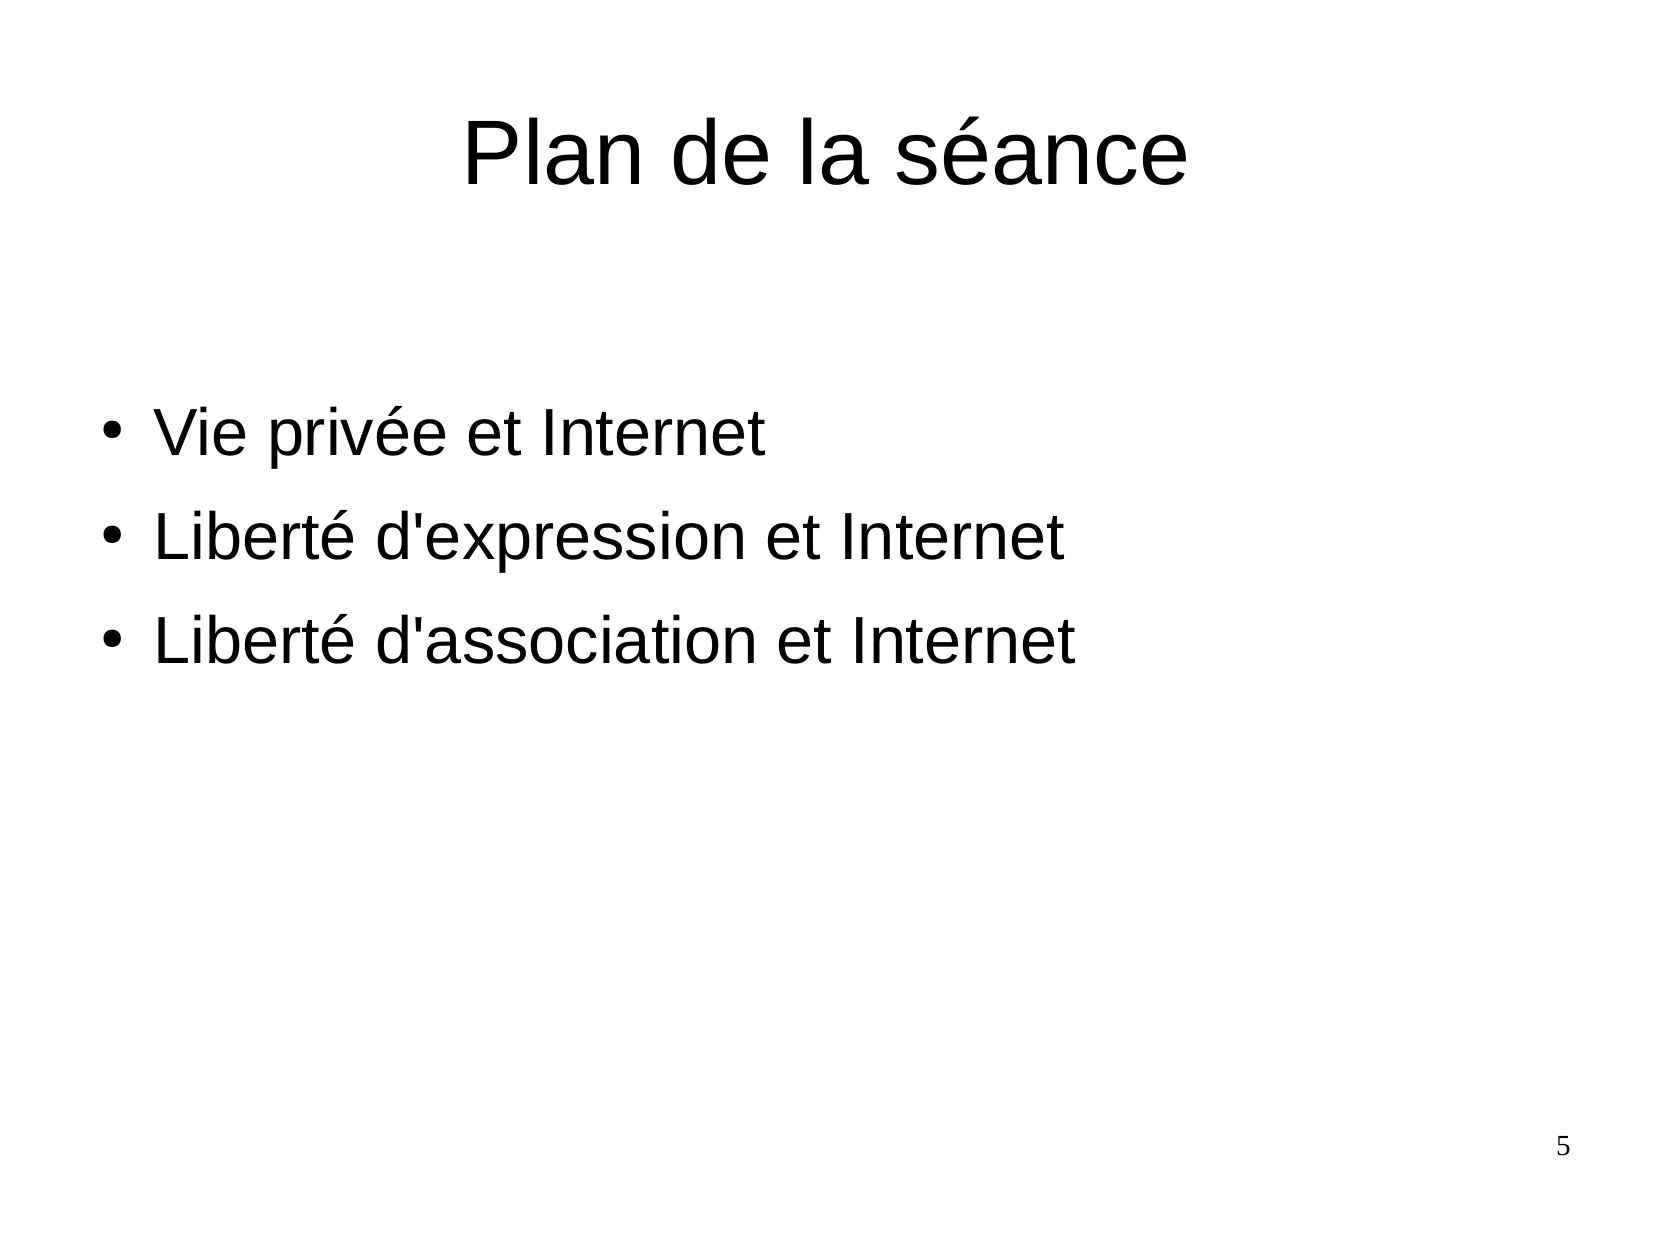

# Plan de la séance
Vie privée et Internet
Liberté d'expression et Internet
Liberté d'association et Internet
5